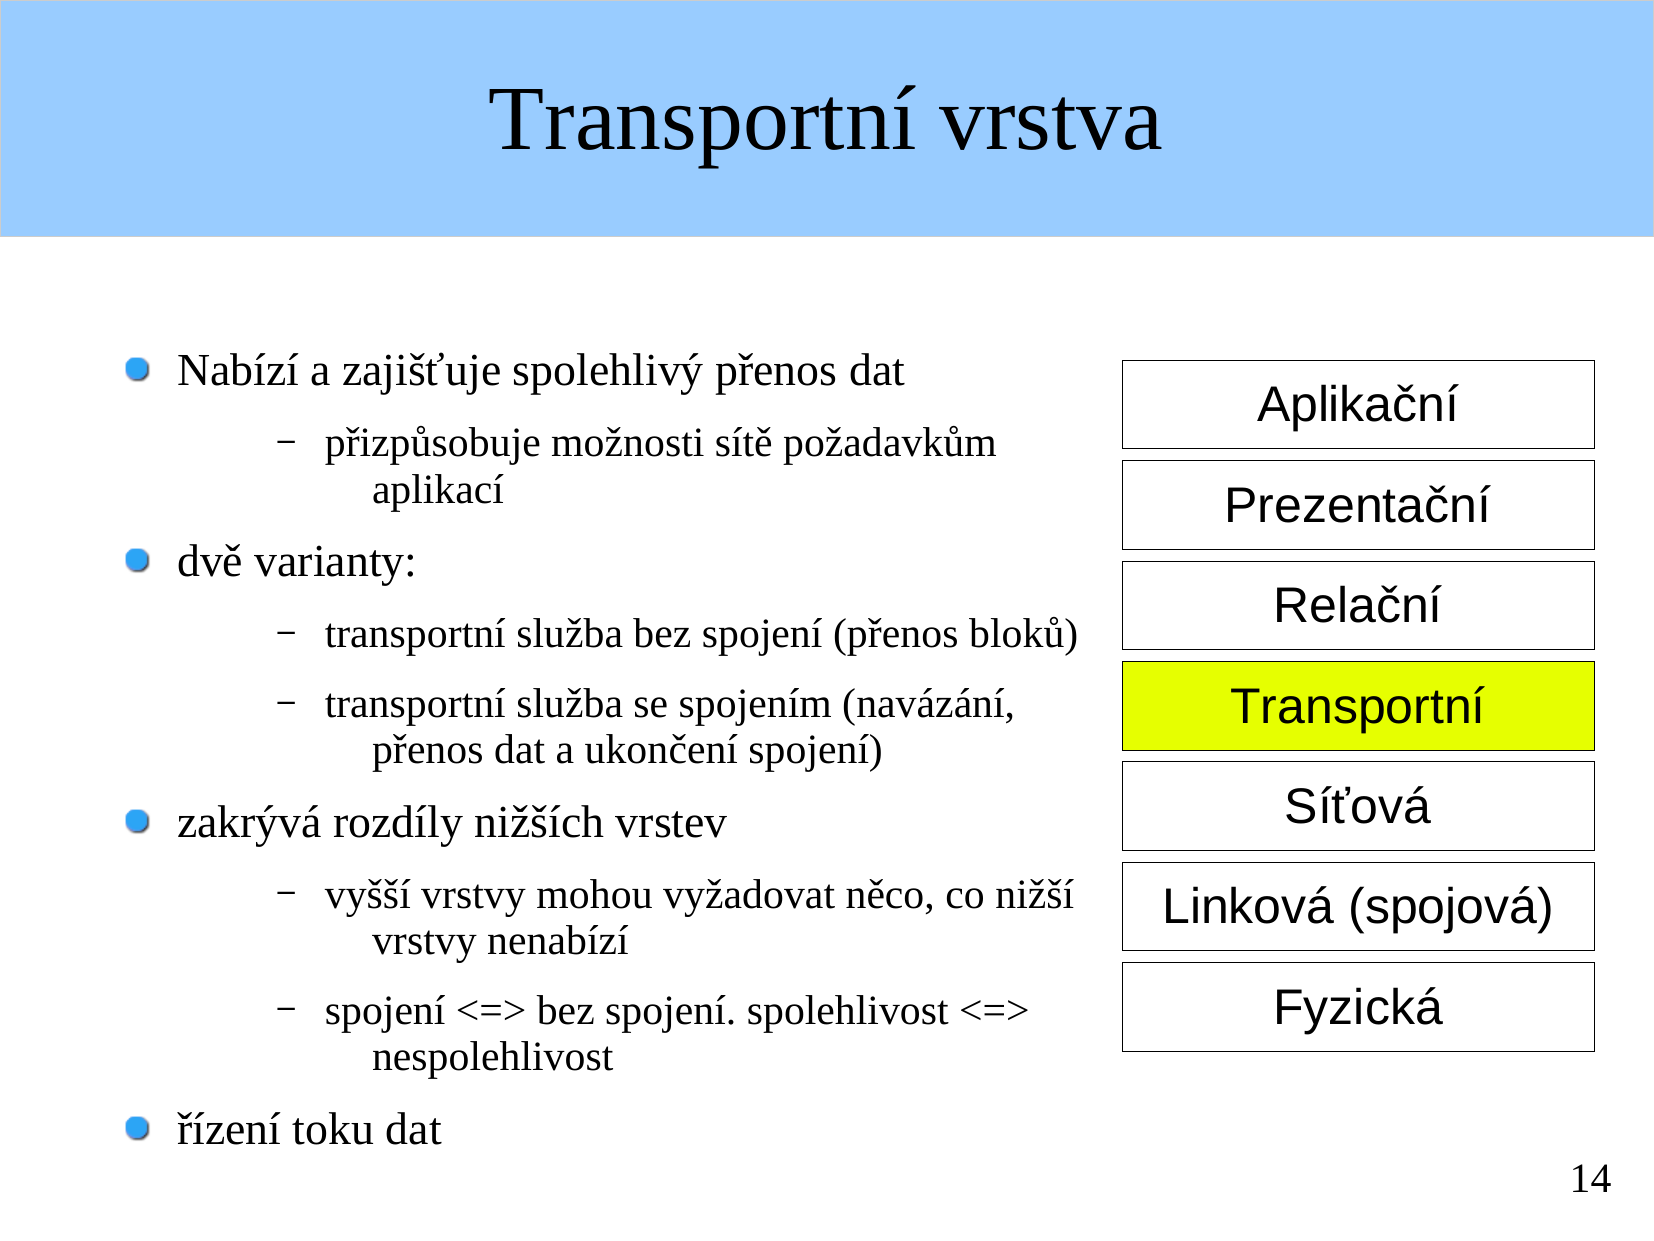

# Transportní vrstva
Nabízí a zajišťuje spolehlivý přenos dat
přizpůsobuje možnosti sítě požadavkům aplikací
dvě varianty:
transportní služba bez spojení (přenos bloků)
transportní služba se spojením (navázání, přenos dat a ukončení spojení)
zakrývá rozdíly nižších vrstev
vyšší vrstvy mohou vyžadovat něco, co nižší vrstvy nenabízí
spojení <=> bez spojení. spolehlivost <=> nespolehlivost
řízení toku dat
Aplikační
Prezentační
Relační
Transportní
Síťová
Linková (spojová)
Fyzická